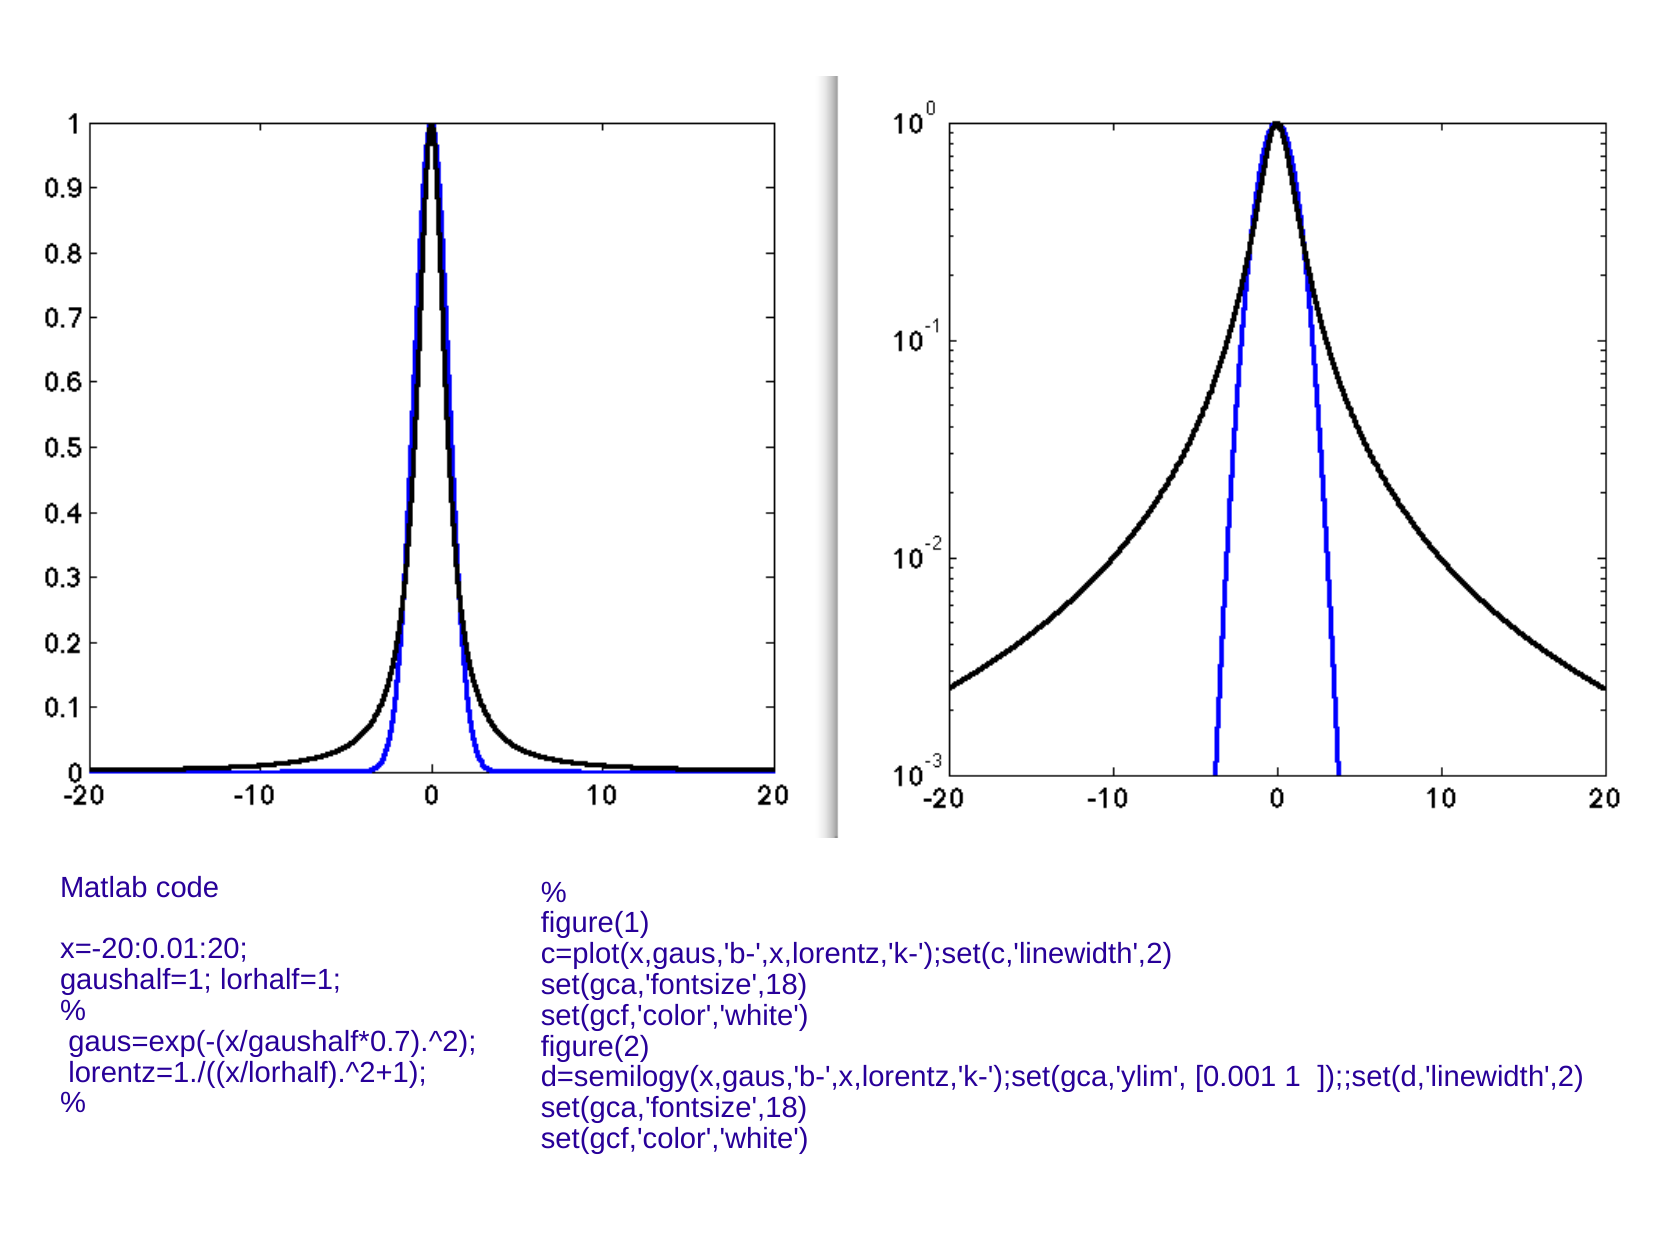

%
figure(1)
c=plot(x,gaus,'b-',x,lorentz,'k-');set(c,'linewidth',2)
set(gca,'fontsize',18)
set(gcf,'color','white')
figure(2)
d=semilogy(x,gaus,'b-',x,lorentz,'k-');set(gca,'ylim', [0.001 1 ]);;set(d,'linewidth',2)
set(gca,'fontsize',18)
set(gcf,'color','white')
Matlab code
x=-20:0.01:20;
gaushalf=1; lorhalf=1;
%
 gaus=exp(-(x/gaushalf*0.7).^2);
 lorentz=1./((x/lorhalf).^2+1);
%